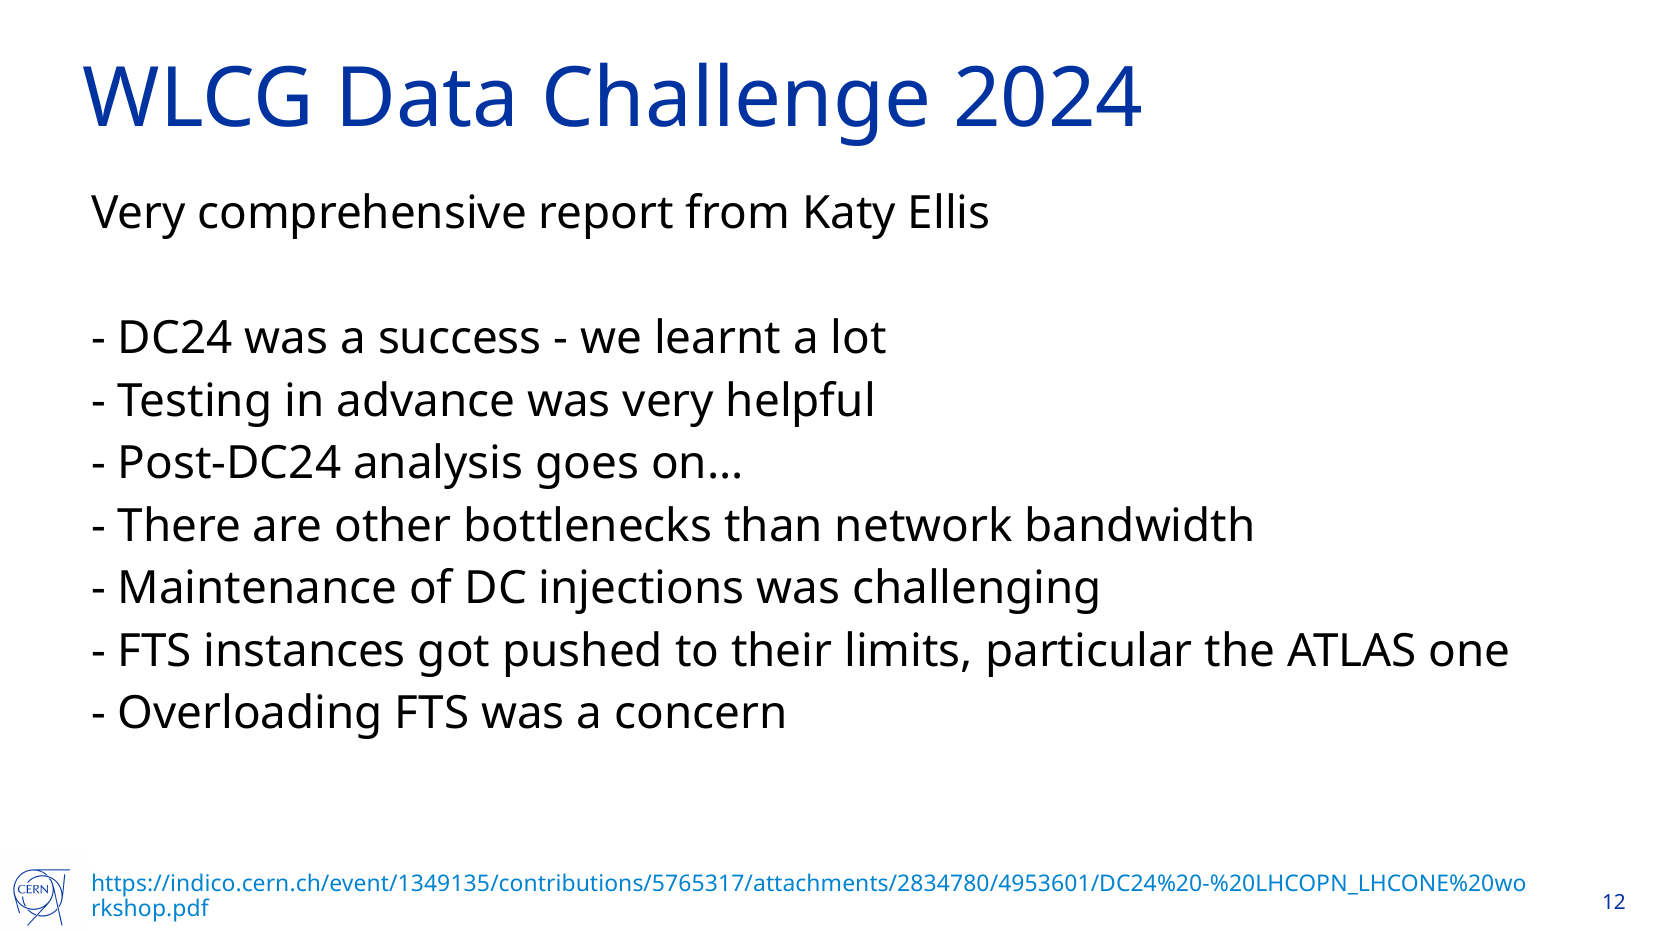

# WLCG Data Challenge 2024
Very comprehensive report from Katy Ellis
- DC24 was a success - we learnt a lot
- Testing in advance was very helpful
- Post-DC24 analysis goes on…
- There are other bottlenecks than network bandwidth
- Maintenance of DC injections was challenging
- FTS instances got pushed to their limits, particular the ATLAS one
- Overloading FTS was a concern
https://indico.cern.ch/event/1349135/contributions/5765317/attachments/2834780/4953601/DC24%20-%20LHCOPN_LHCONE%20workshop.pdf
12